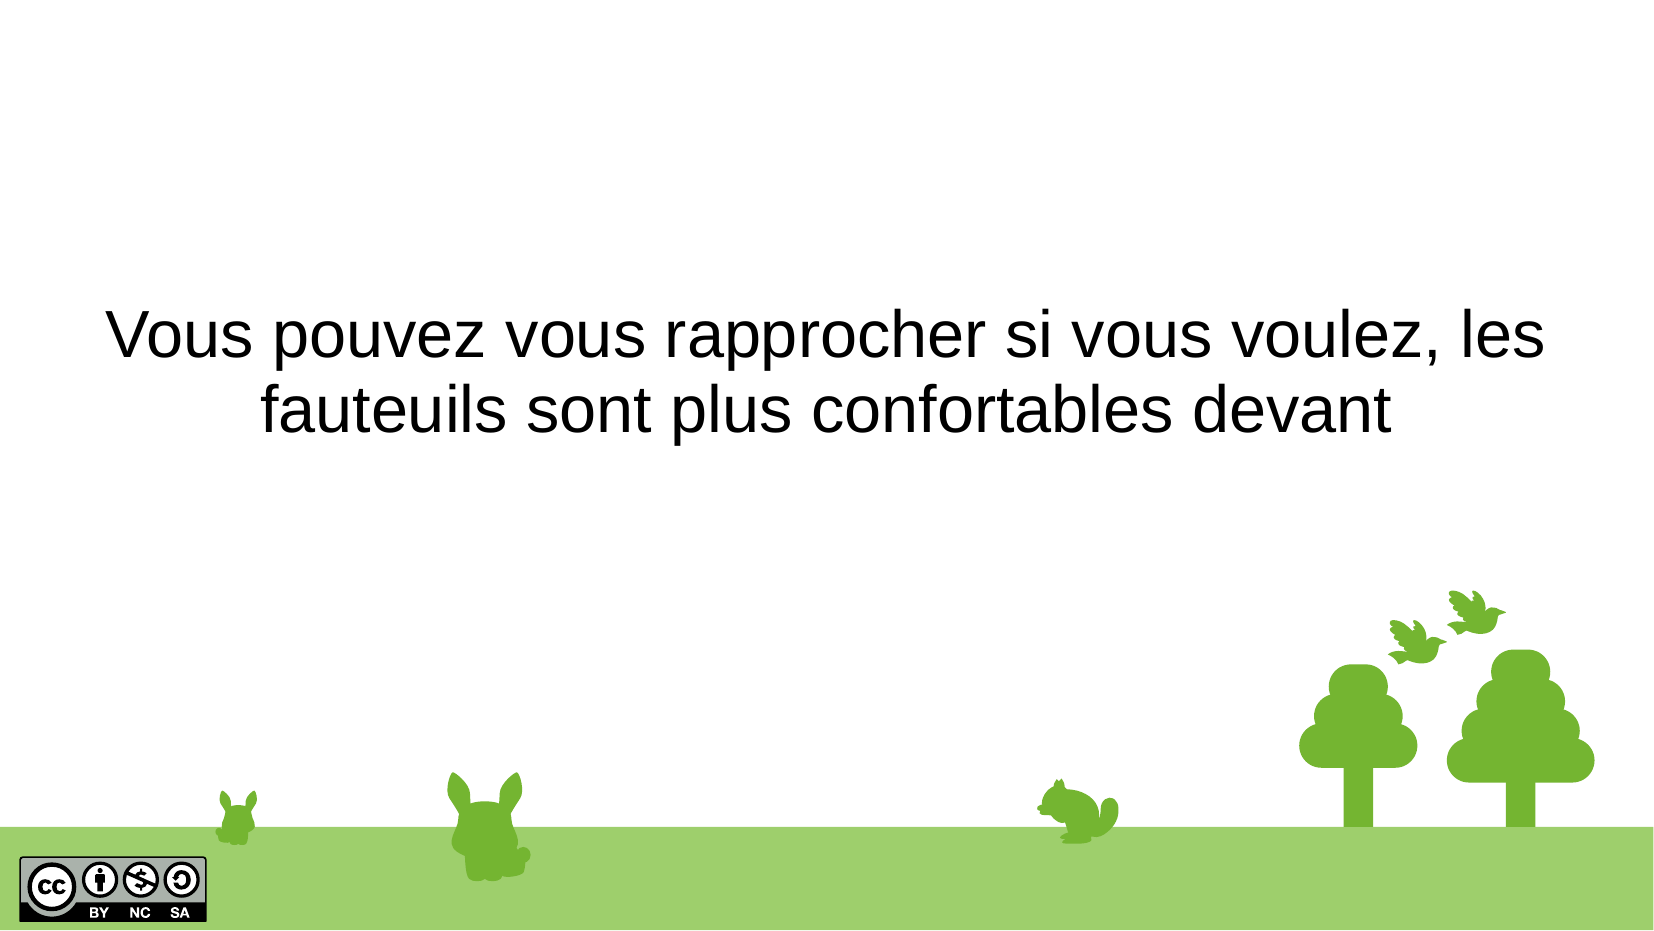

Vous pouvez vous rapprocher si vous voulez, les fauteuils sont plus confortables devant